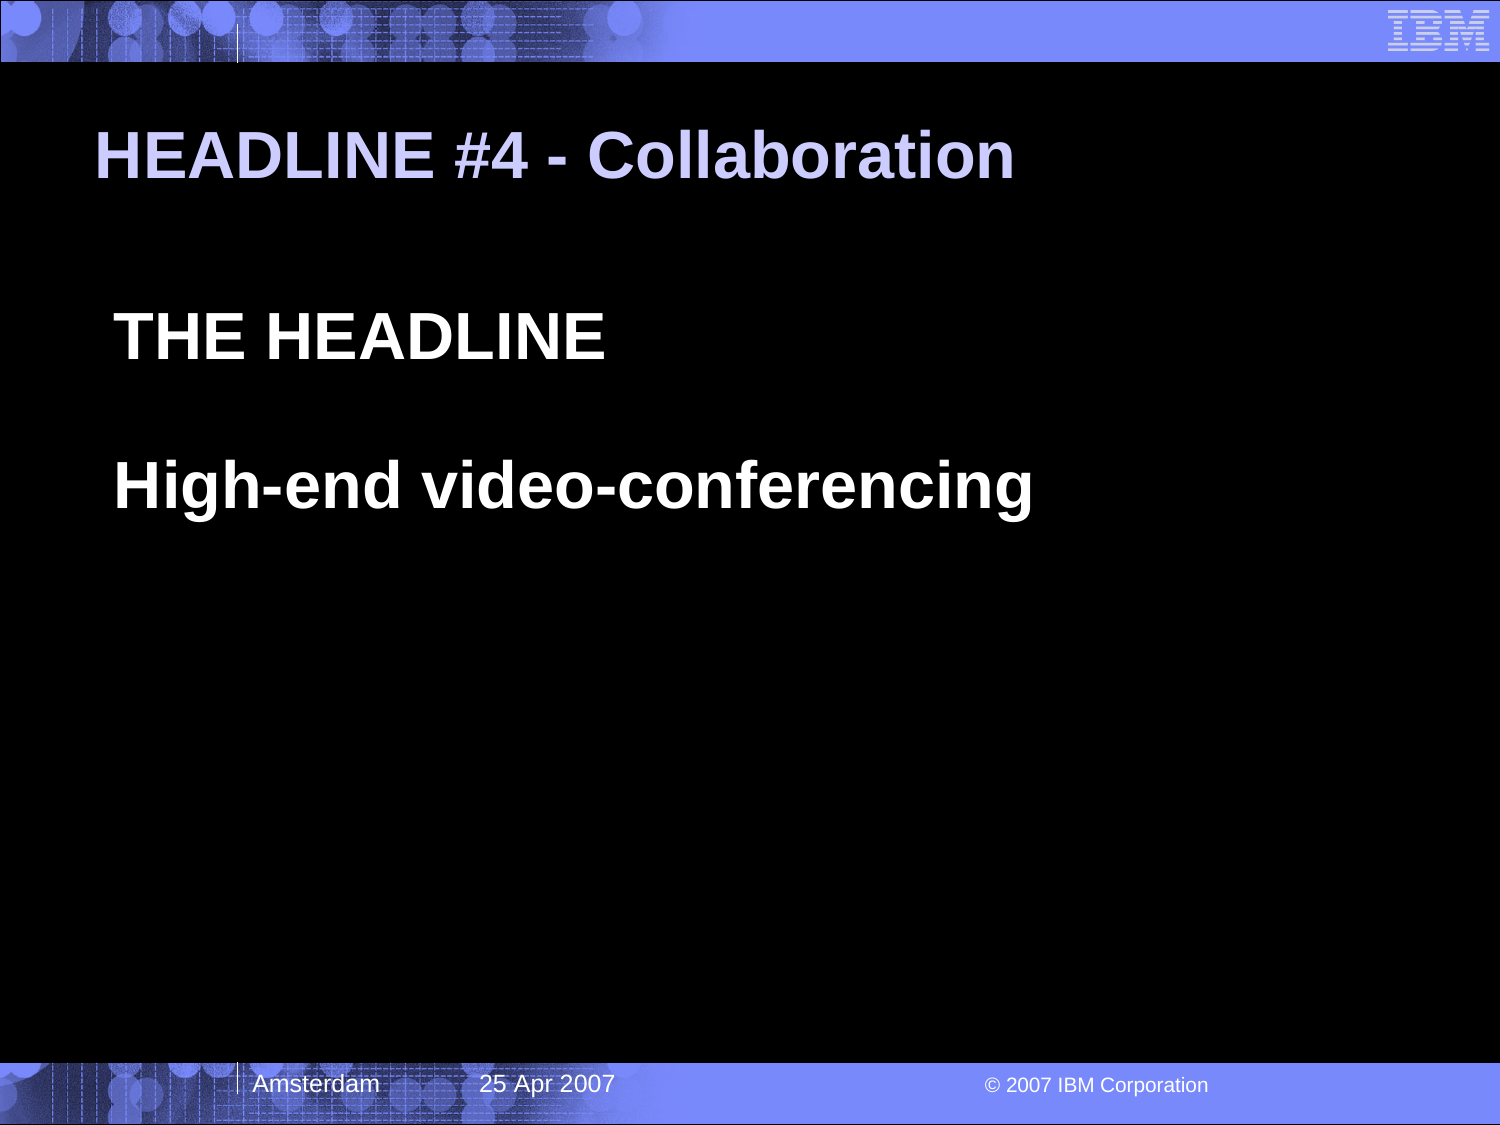

# HEADLINE #4 - Collaboration
THE HEADLINE
High-end video-conferencing